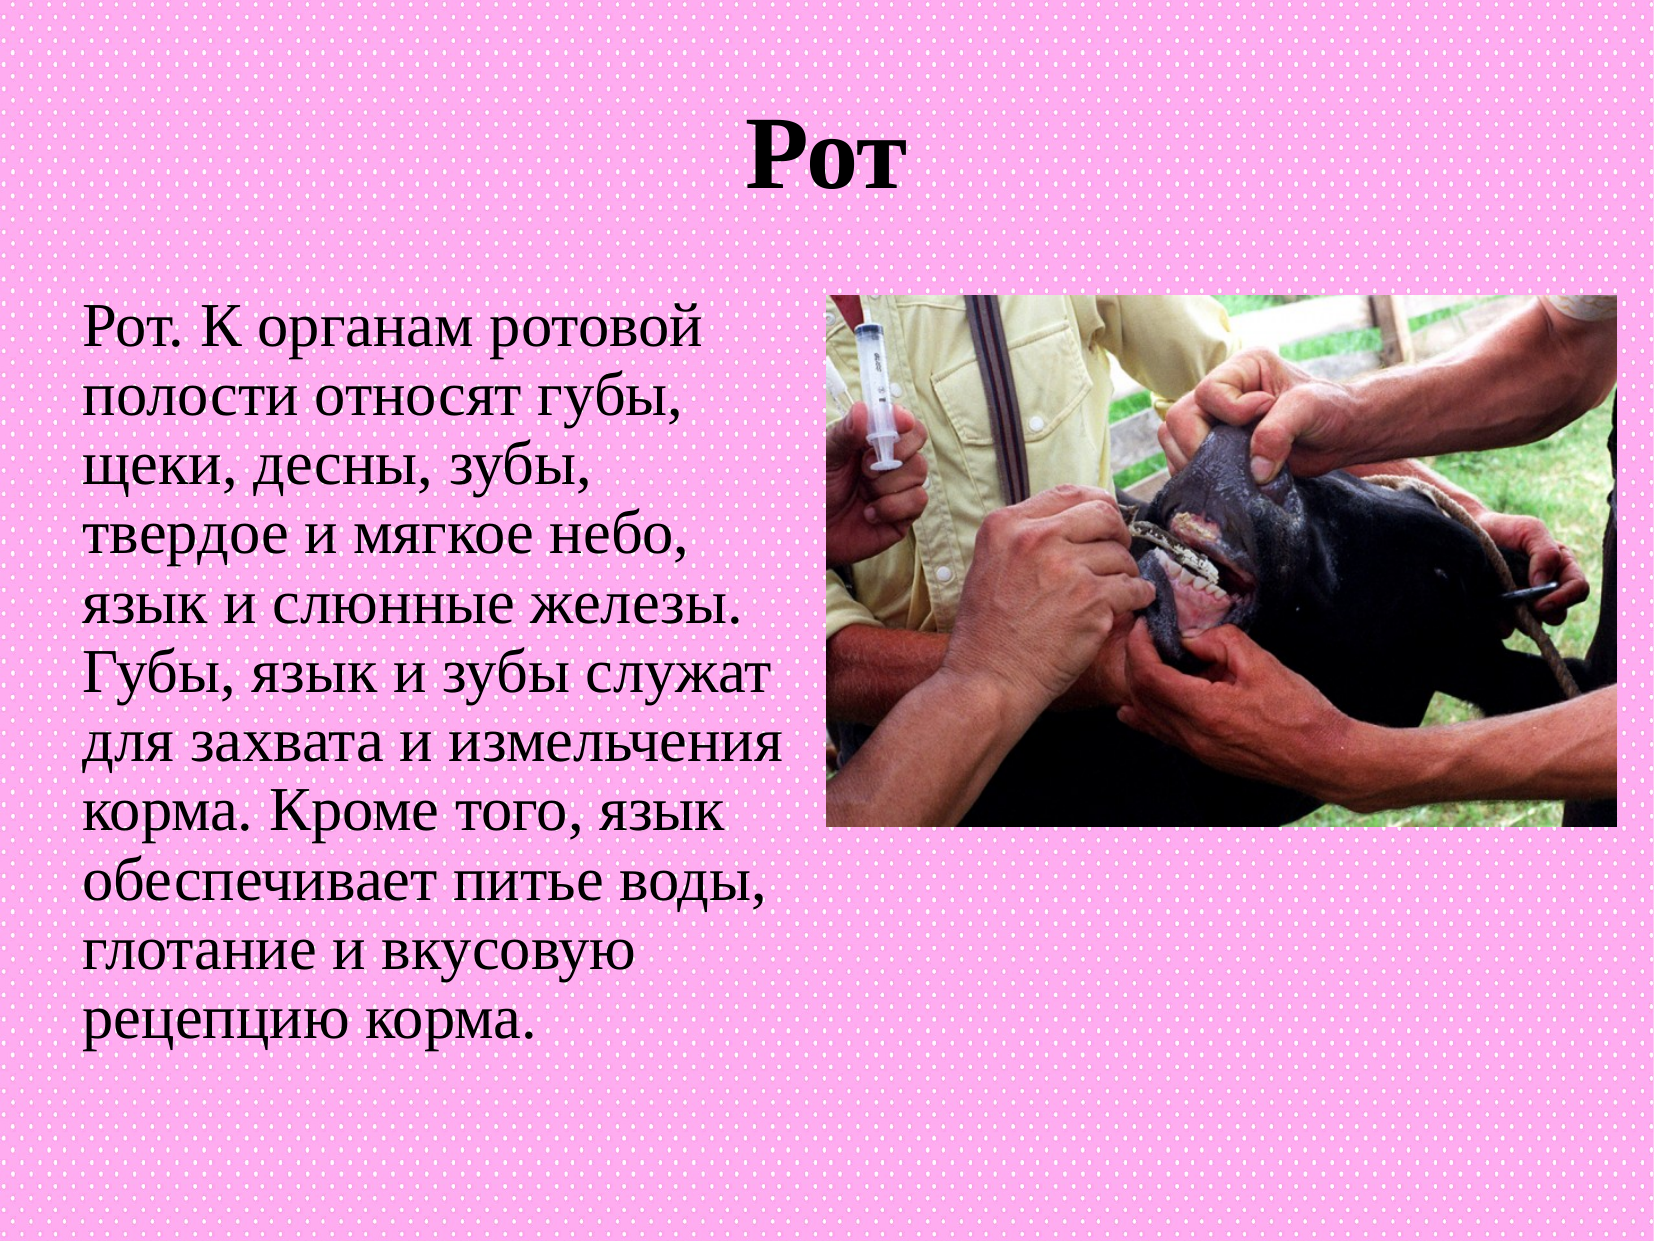

# Рот
Рот. К органам ротовой полости относят губы, щеки, десны, зубы, твердое и мягкое небо, язык и слюнные железы. Губы, язык и зубы служат для захвата и измельчения корма. Кроме того, язык обеспечивает питье воды, глотание и вкусовую рецепцию корма.